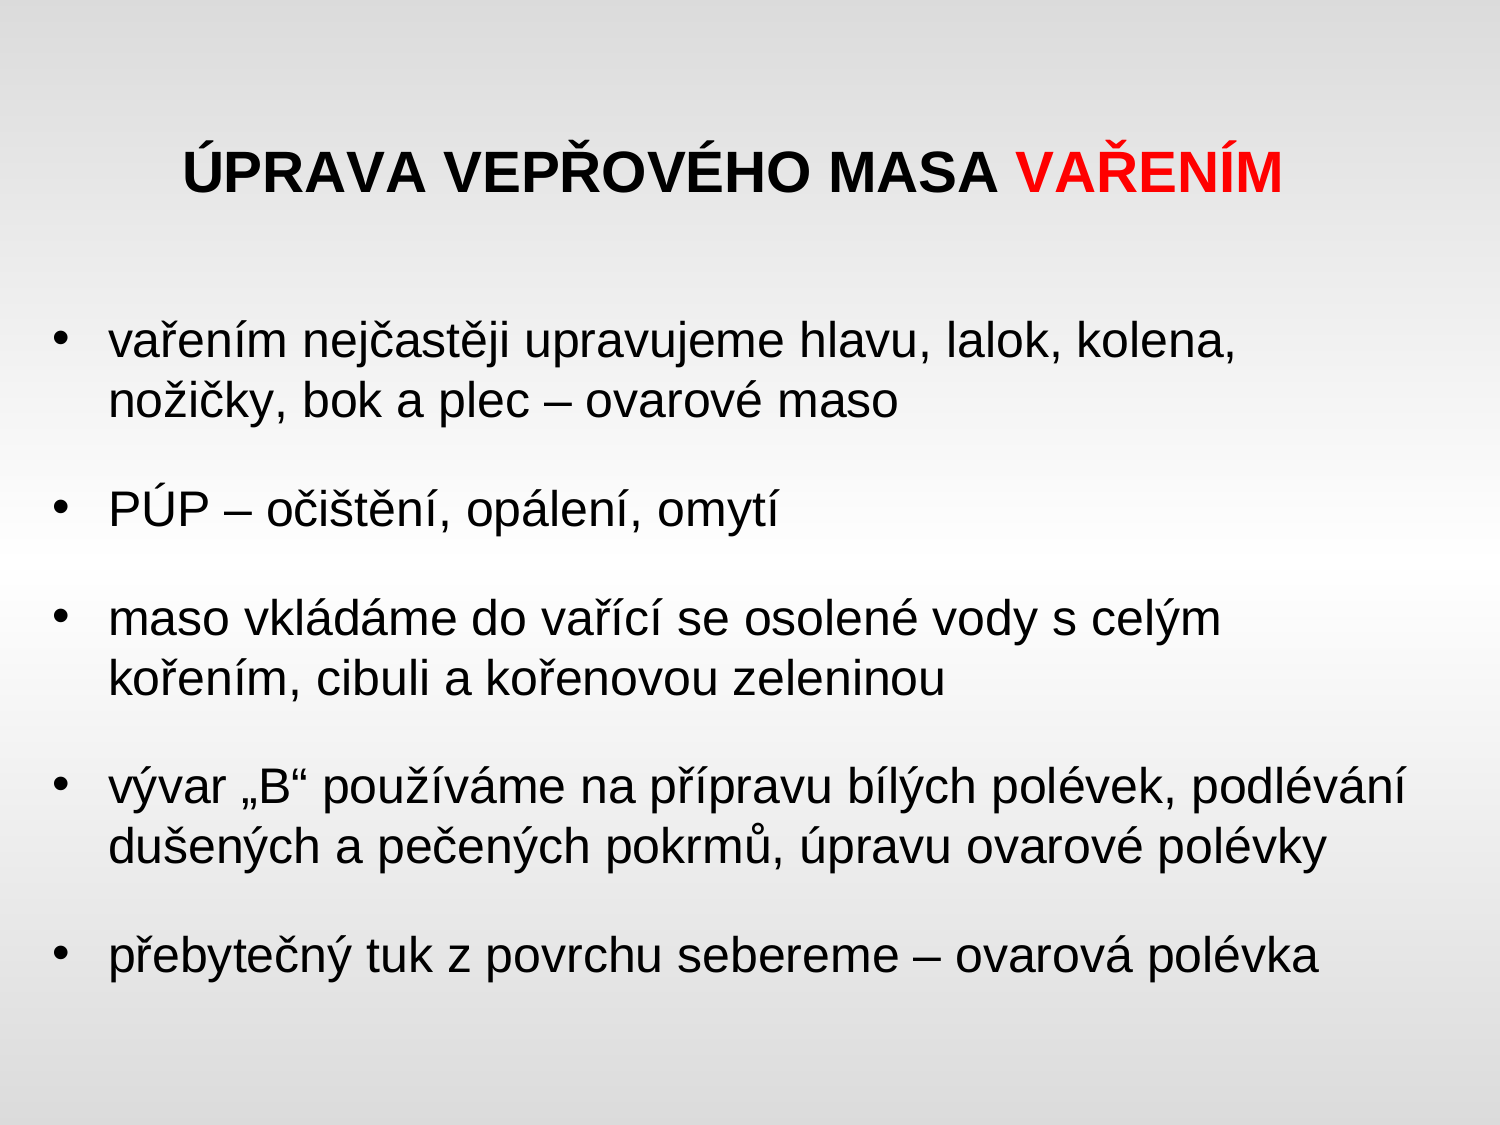

# ÚPRAVA VEPŘOVÉHO MASA VAŘENÍM
vařením nejčastěji upravujeme hlavu, lalok, kolena, nožičky, bok a plec – ovarové maso
PÚP – očištění, opálení, omytí
maso vkládáme do vařící se osolené vody s celým kořením, cibuli a kořenovou zeleninou
vývar „B“ používáme na přípravu bílých polévek, podlévání dušených a pečených pokrmů, úpravu ovarové polévky
přebytečný tuk z povrchu sebereme – ovarová polévka